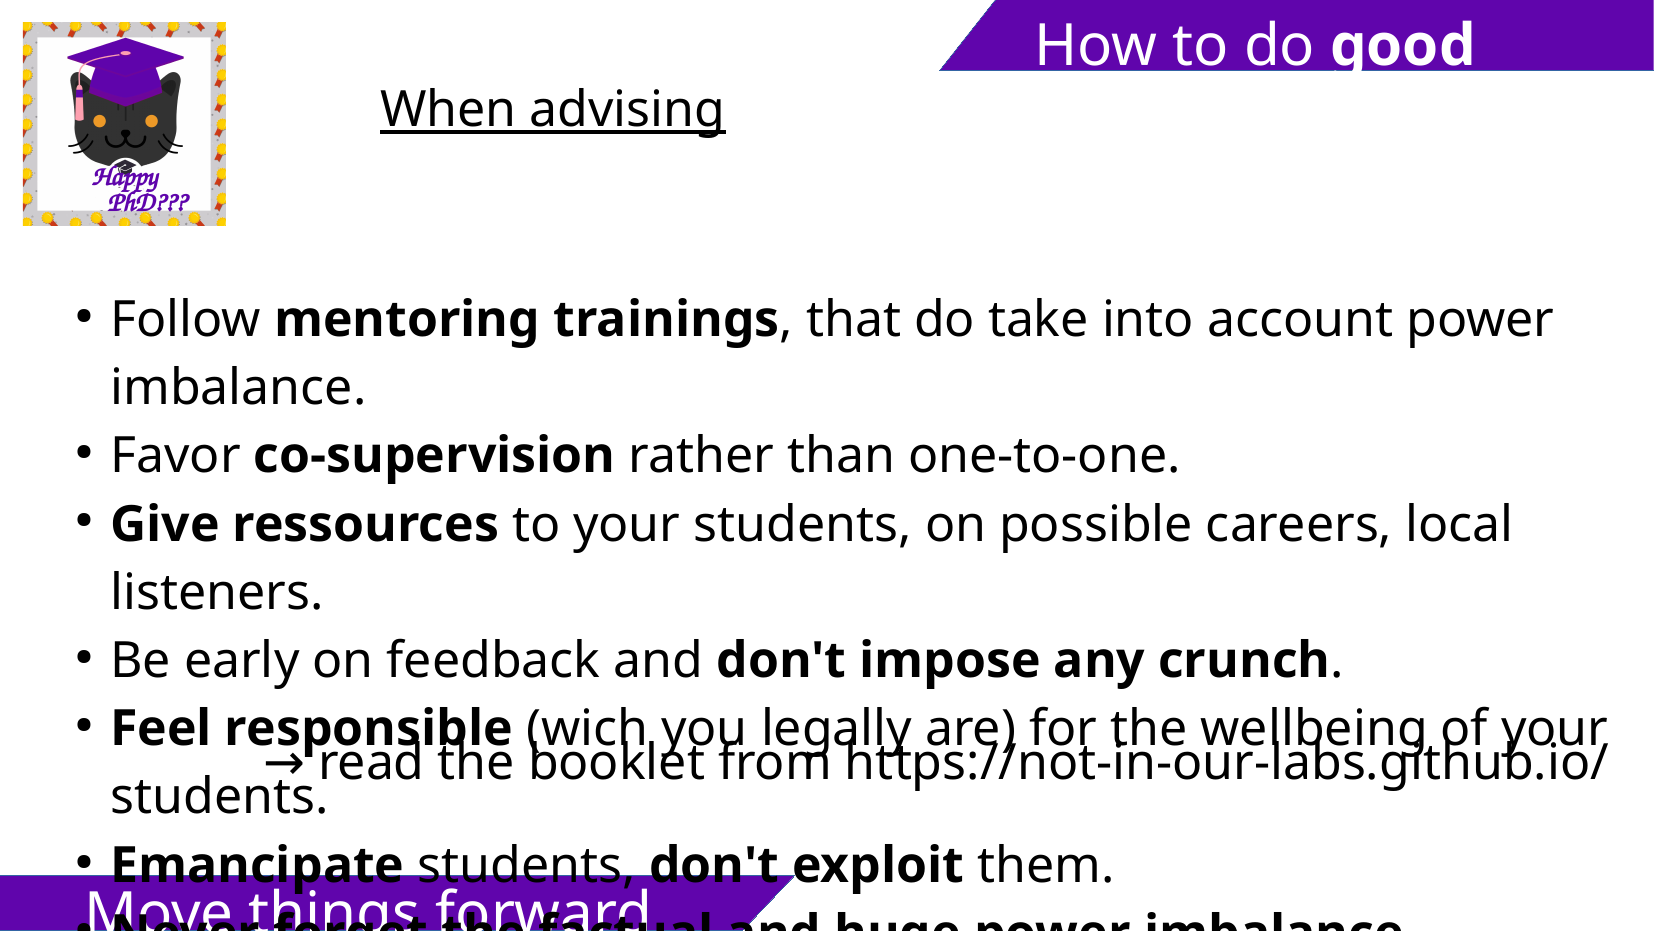

When advising
Follow mentoring trainings, that do take into account power imbalance.
Favor co-supervision rather than one-to-one.
Give ressources to your students, on possible careers, local listeners.
Be early on feedback and don't impose any crunch.
Feel responsible (wich you legally are) for the wellbeing of your students.
Emancipate students, don't exploit them.
Never forget the factual and huge power imbalance
→ read the booklet from https://not-in-our-labs.github.io/
Move things forward